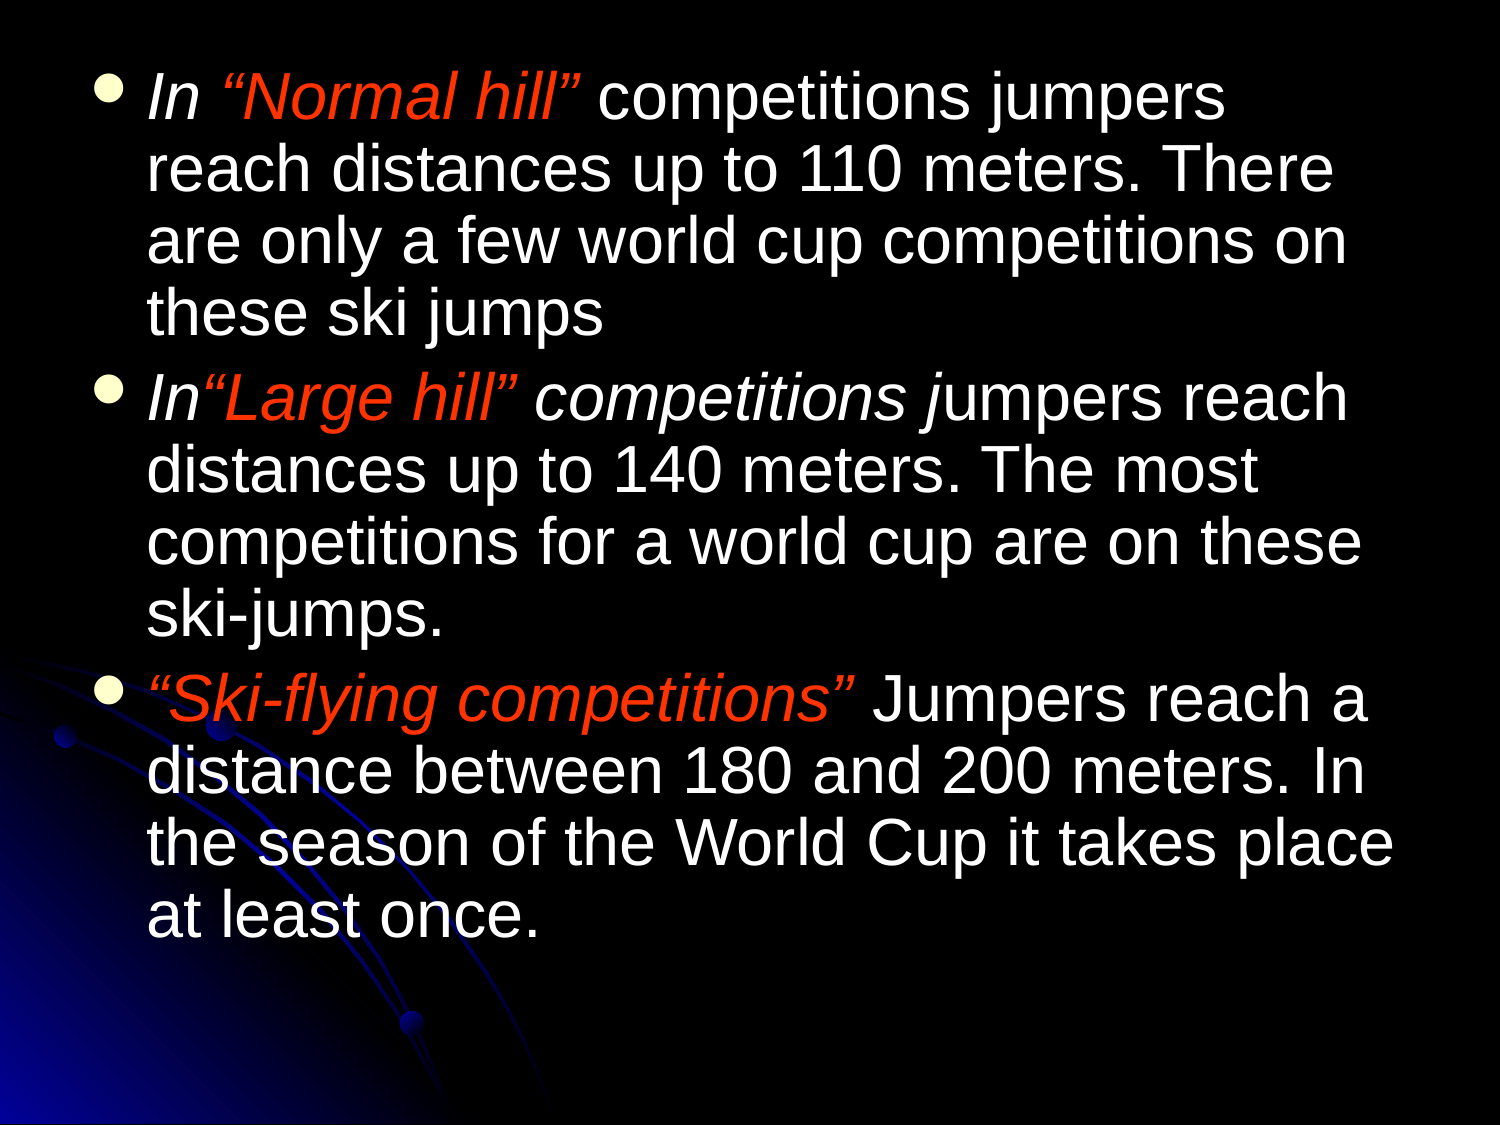

#
In “Normal hill” competitions jumpers reach distances up to 110 meters. There are only a few world cup competitions on these ski jumps
In“Large hill” competitions jumpers reach distances up to 140 meters. The most competitions for a world cup are on these ski-jumps.
“Ski-flying competitions” Jumpers reach a distance between 180 and 200 meters. In the season of the World Cup it takes place at least once.